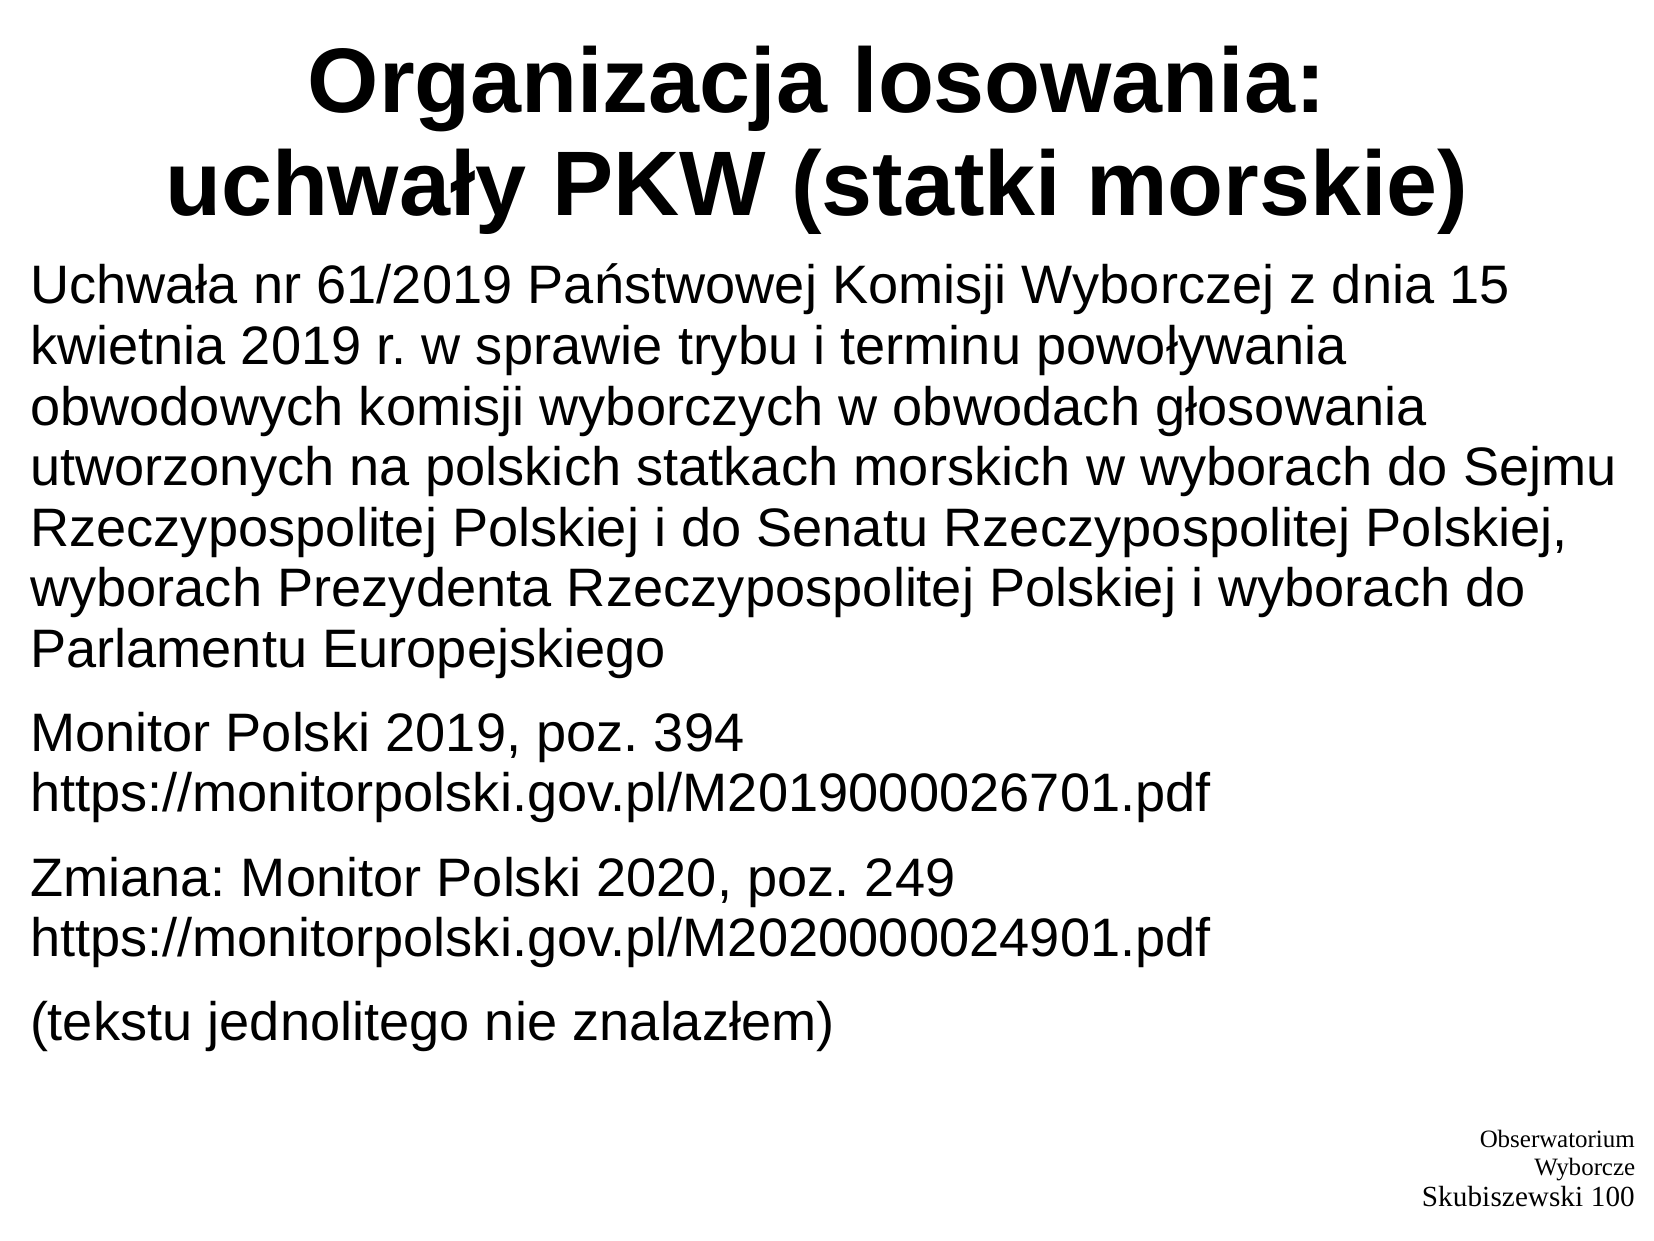

# Organizacja losowania: uchwały PKW (statki morskie)
Uchwała nr 61/2019 Państwowej Komisji Wyborczej z dnia 15 kwietnia 2019 r. w sprawie trybu i terminu powoływania obwodowych komisji wyborczych w obwodach głosowania utworzonych na polskich statkach morskich w wyborach do Sejmu Rzeczypospolitej Polskiej i do Senatu Rzeczypospolitej Polskiej, wyborach Prezydenta Rzeczypospolitej Polskiej i wyborach do Parlamentu Europejskiego
Monitor Polski 2019, poz. 394
https://monitorpolski.gov.pl/M2019000026701.pdf
Zmiana: Monitor Polski 2020, poz. 249https://monitorpolski.gov.pl/M2020000024901.pdf
(tekstu jednolitego nie znalazłem)
100